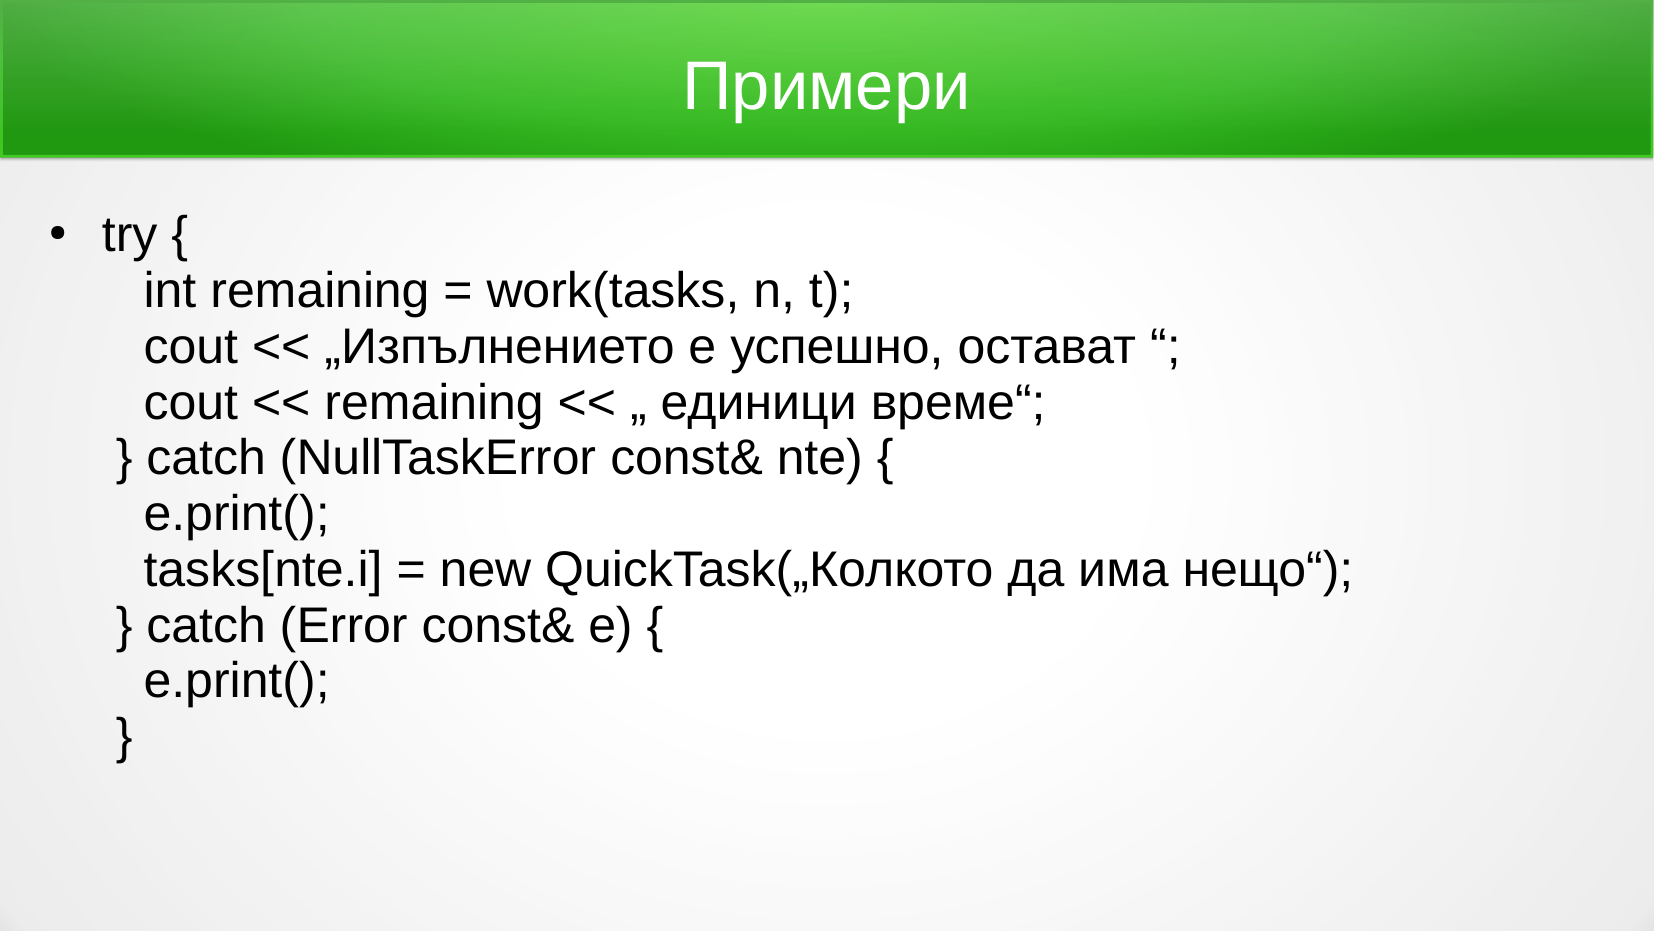

# Примери
try {
 int remaining = work(tasks, n, t);
 cout << „Изпълнението е успешно, остават “;
 cout << remaining << „ единици време“;
 } catch (NullTaskError const& nte) {
 e.print();
 tasks[nte.i] = new QuickTask(„Колкото да има нещо“);
 } catch (Error const& e) {
 e.print();
 }